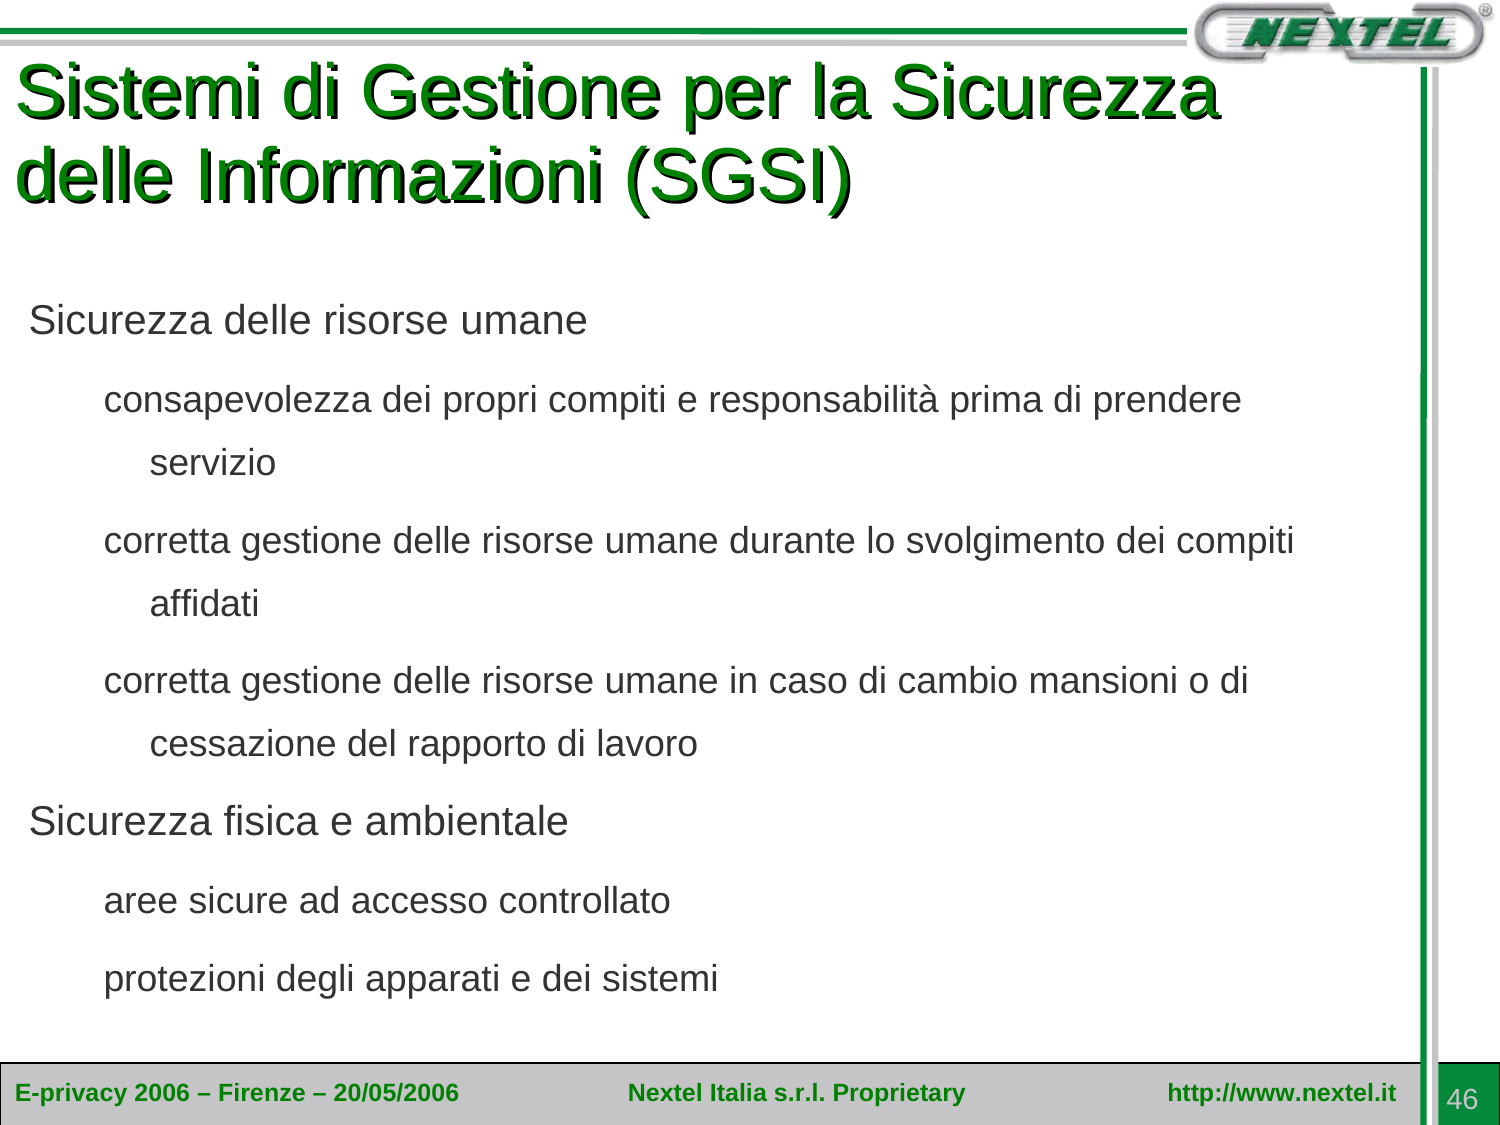

Sistemi di Gestione per la Sicurezza delle Informazioni (SGSI)
# Sicurezza delle risorse umane
consapevolezza dei propri compiti e responsabilità prima di prendere servizio
corretta gestione delle risorse umane durante lo svolgimento dei compiti affidati
corretta gestione delle risorse umane in caso di cambio mansioni o di cessazione del rapporto di lavoro
Sicurezza fisica e ambientale
aree sicure ad accesso controllato
protezioni degli apparati e dei sistemi
46